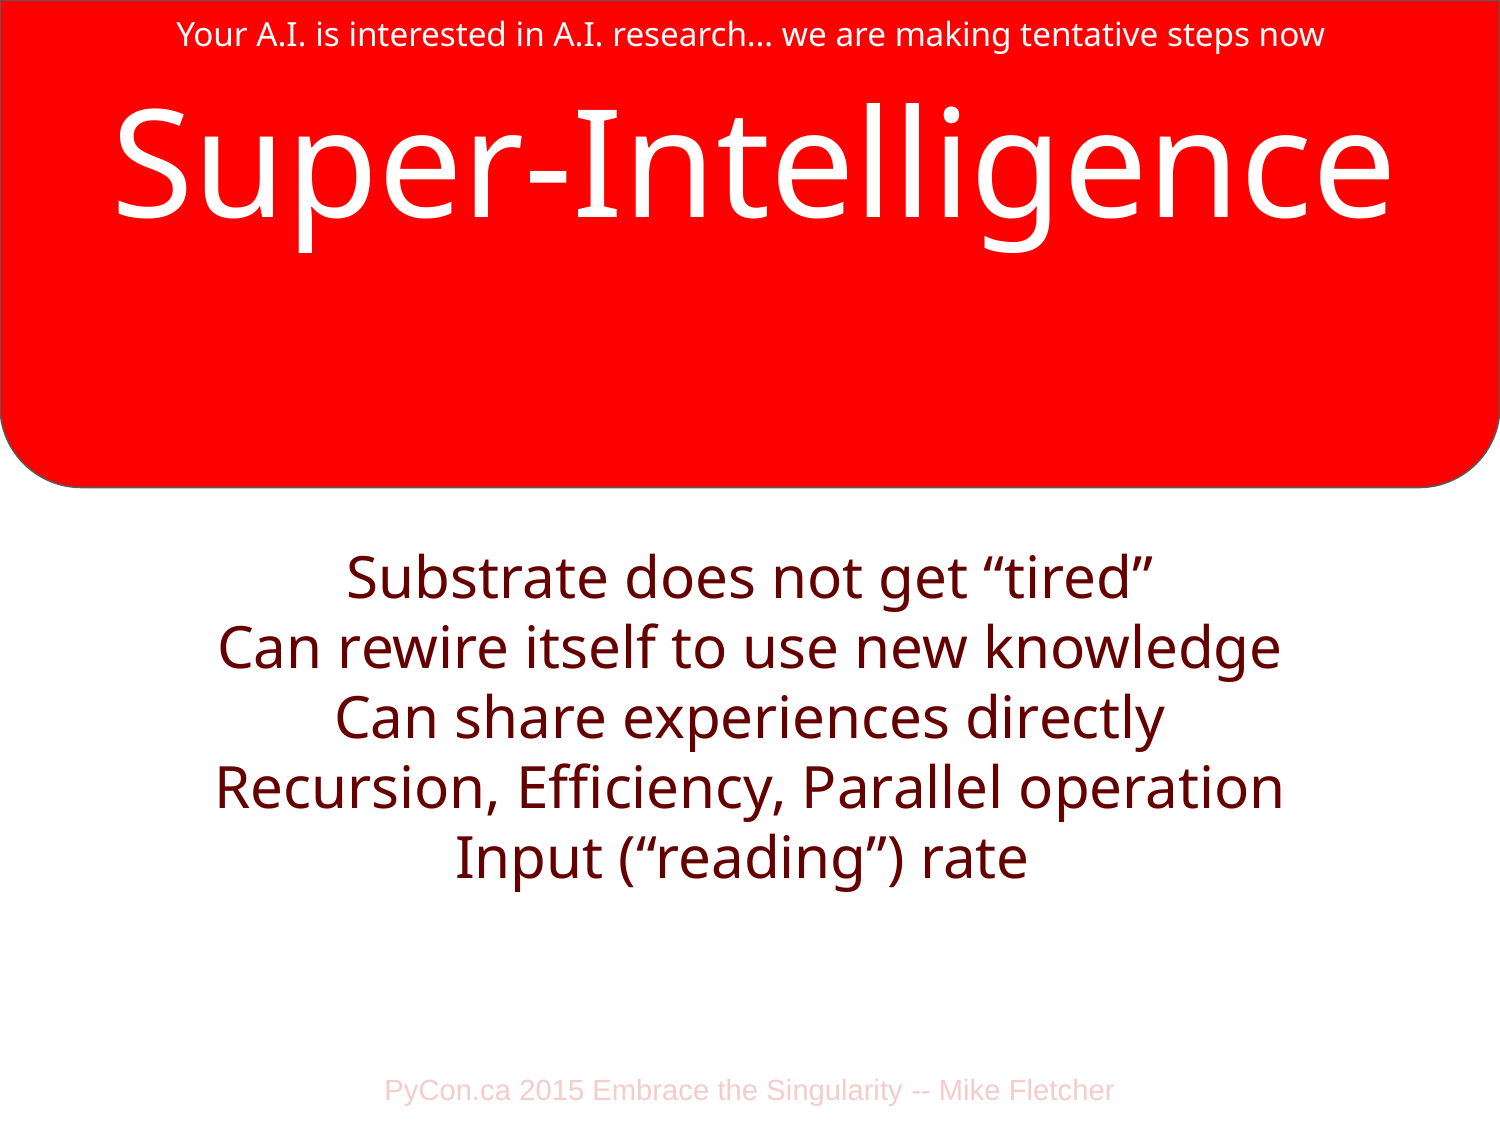

Your A.I. is interested in A.I. research… we are making tentative steps now
# Super-Intelligence
Substrate does not get “tired”
Can rewire itself to use new knowledge
Can share experiences directly
Recursion, Efficiency, Parallel operation
Input (“reading”) rate